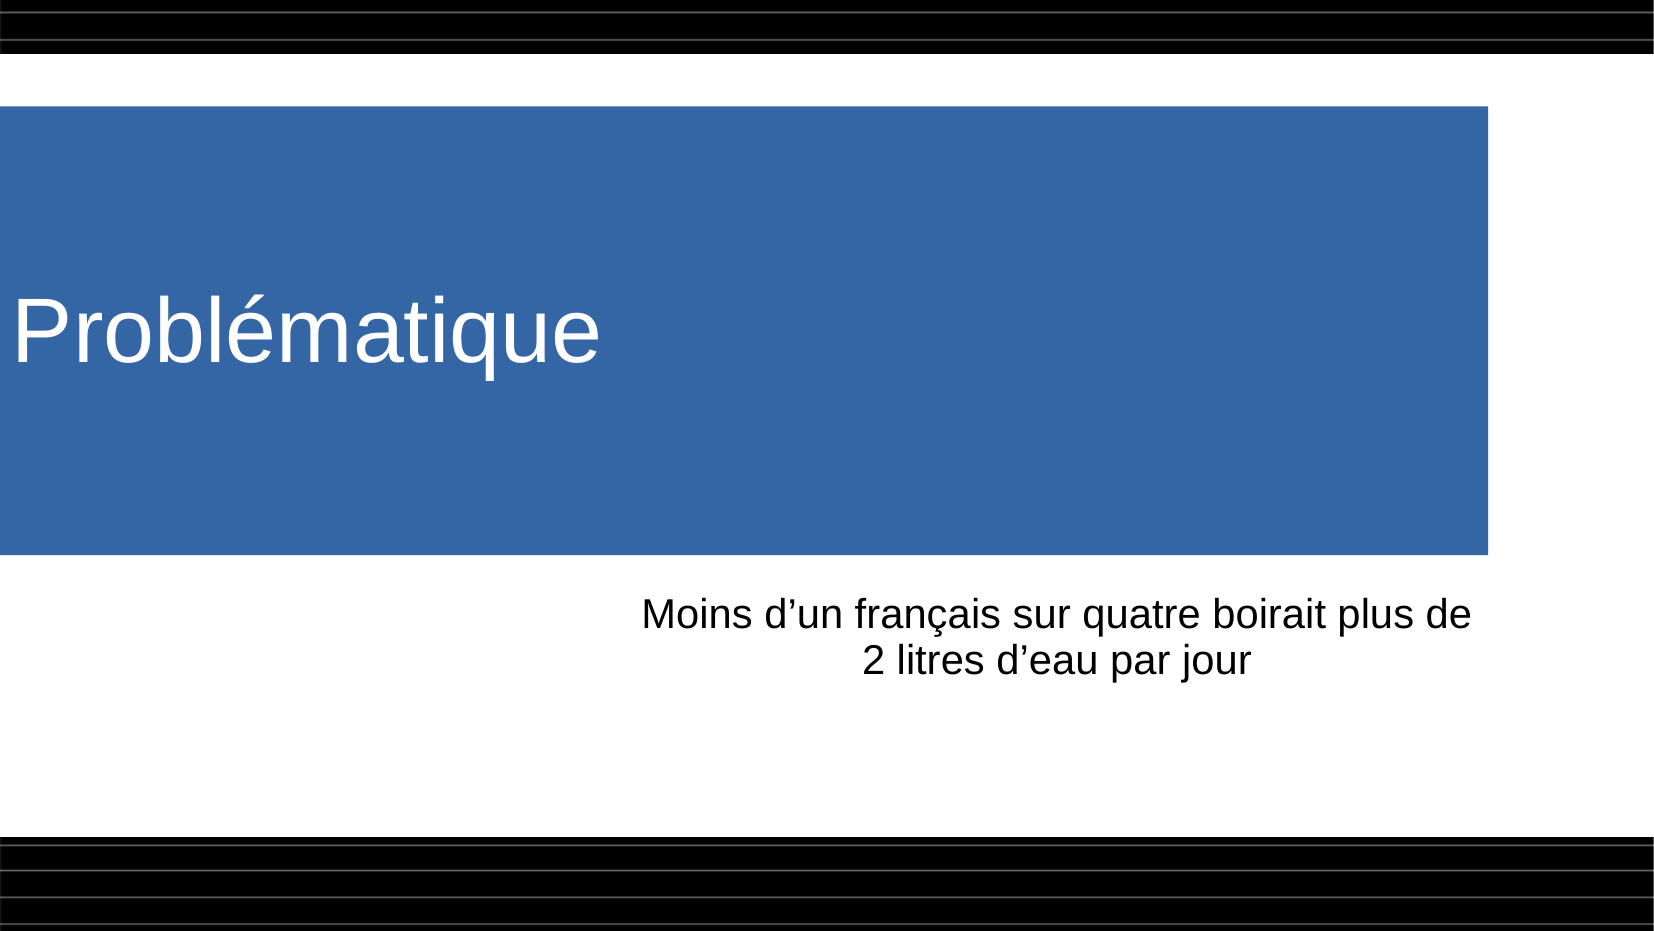

# Problématique
Moins d’un français sur quatre boirait plus de 2 litres d’eau par jour